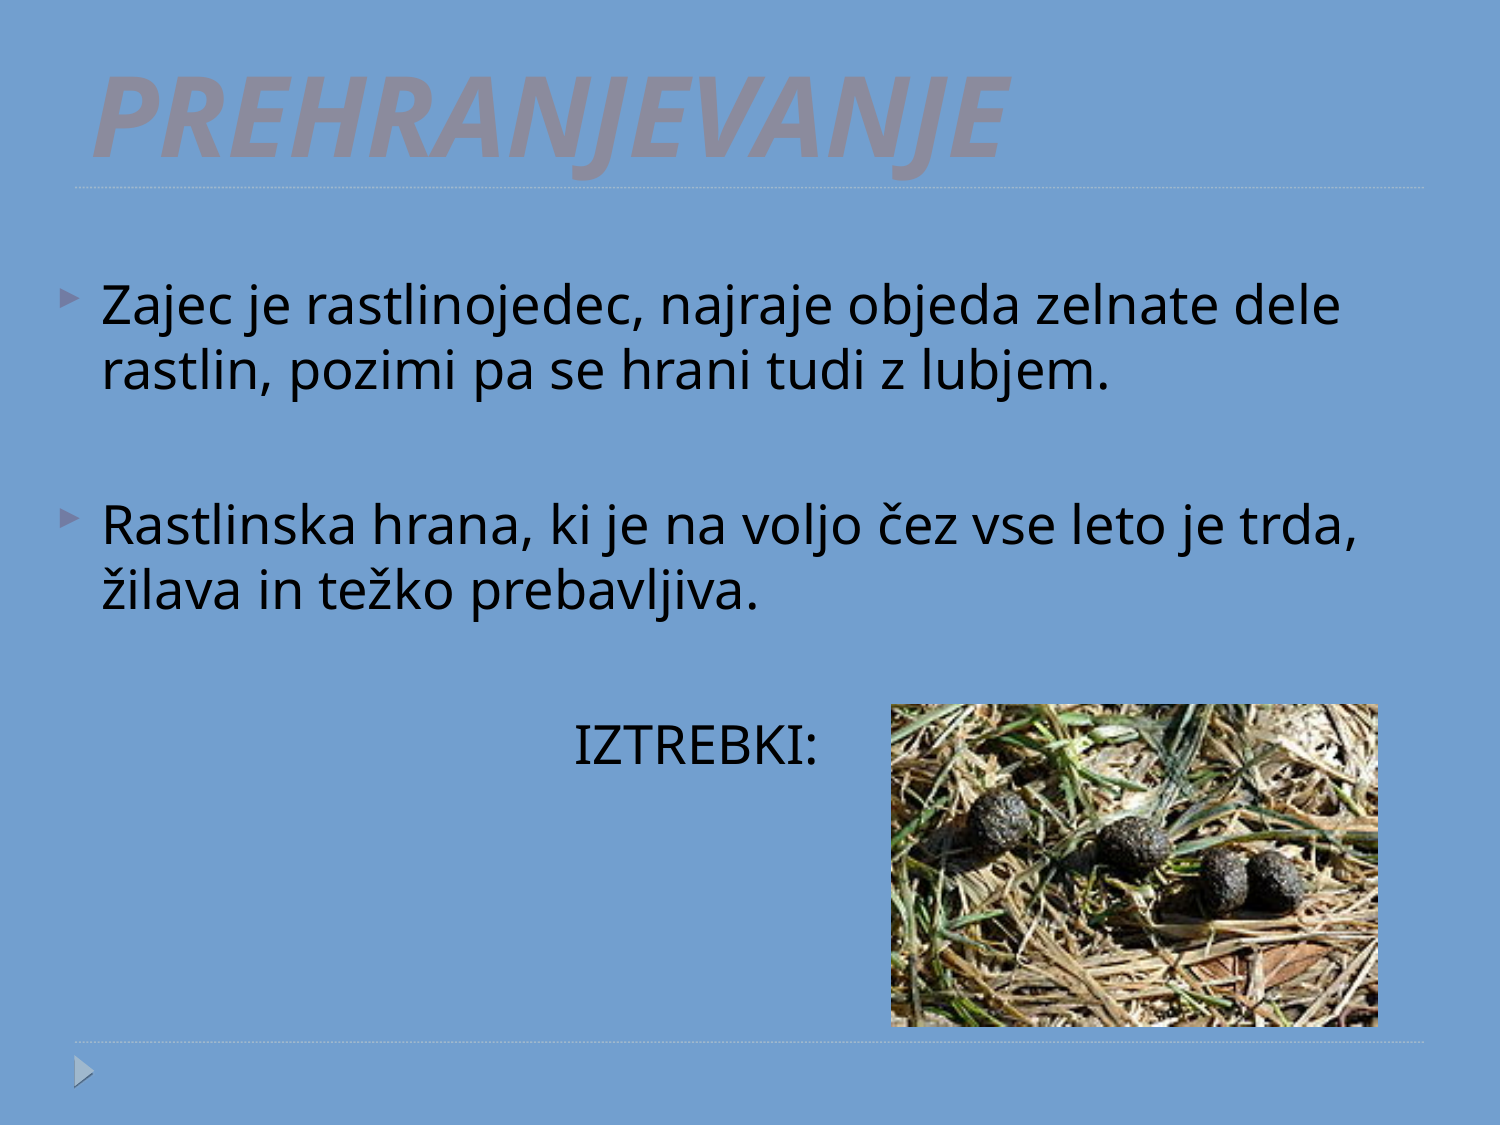

# PREHRANJEVANJE
Zajec je rastlinojedec, najraje objeda zelnate dele rastlin, pozimi pa se hrani tudi z lubjem.
Rastlinska hrana, ki je na voljo čez vse leto je trda, žilava in težko prebavljiva.
 IZTREBKI: